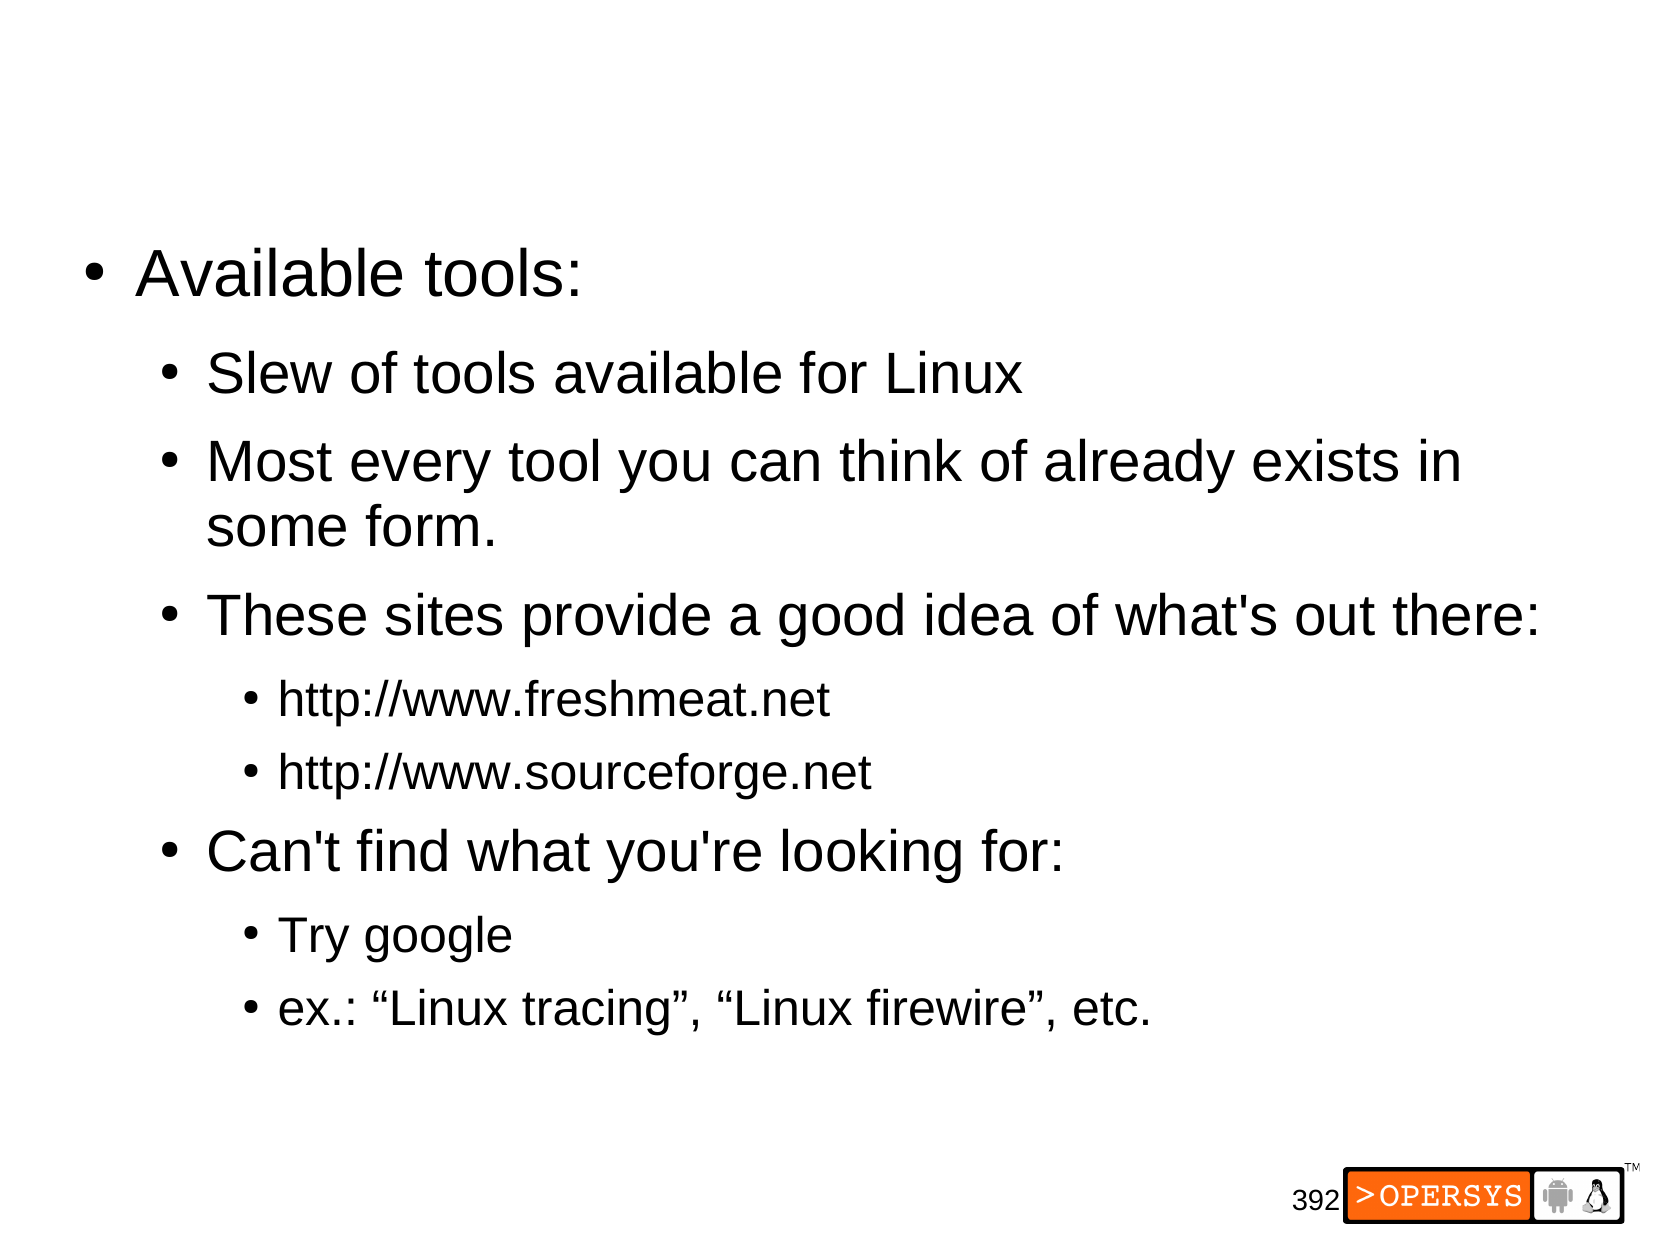

# Available tools:
Slew of tools available for Linux
Most every tool you can think of already exists in some form.
These sites provide a good idea of what's out there:
http://www.freshmeat.net
http://www.sourceforge.net
Can't find what you're looking for:
Try google
ex.: “Linux tracing”, “Linux firewire”, etc.